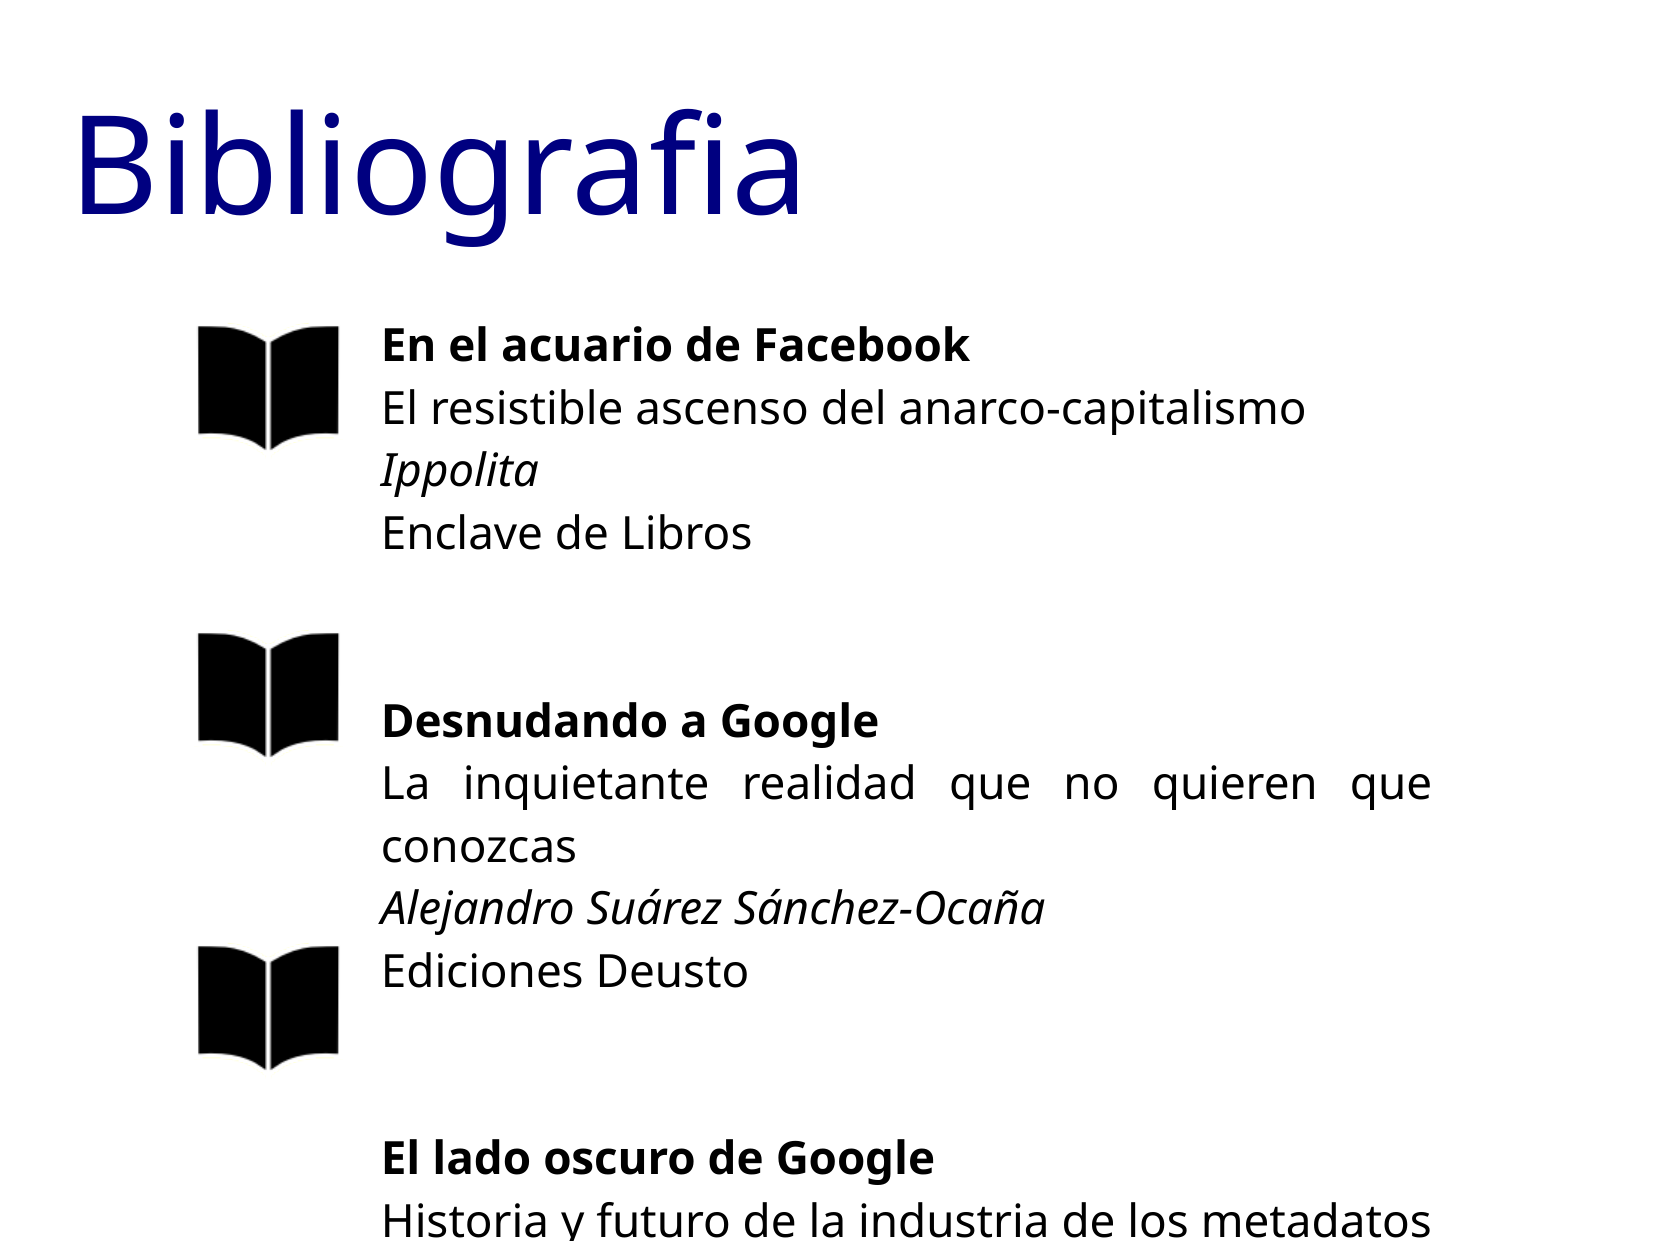

Bibliografia
En el acuario de Facebook
El resistible ascenso del anarco-capitalismo
Ippolita
Enclave de Libros
Desnudando a Google
La inquietante realidad que no quieren que conozcas
Alejandro Suárez Sánchez-Ocaña
Ediciones Deusto
El lado oscuro de Google
Historia y futuro de la industria de los metadatos
Ippolita
Editorial Virus